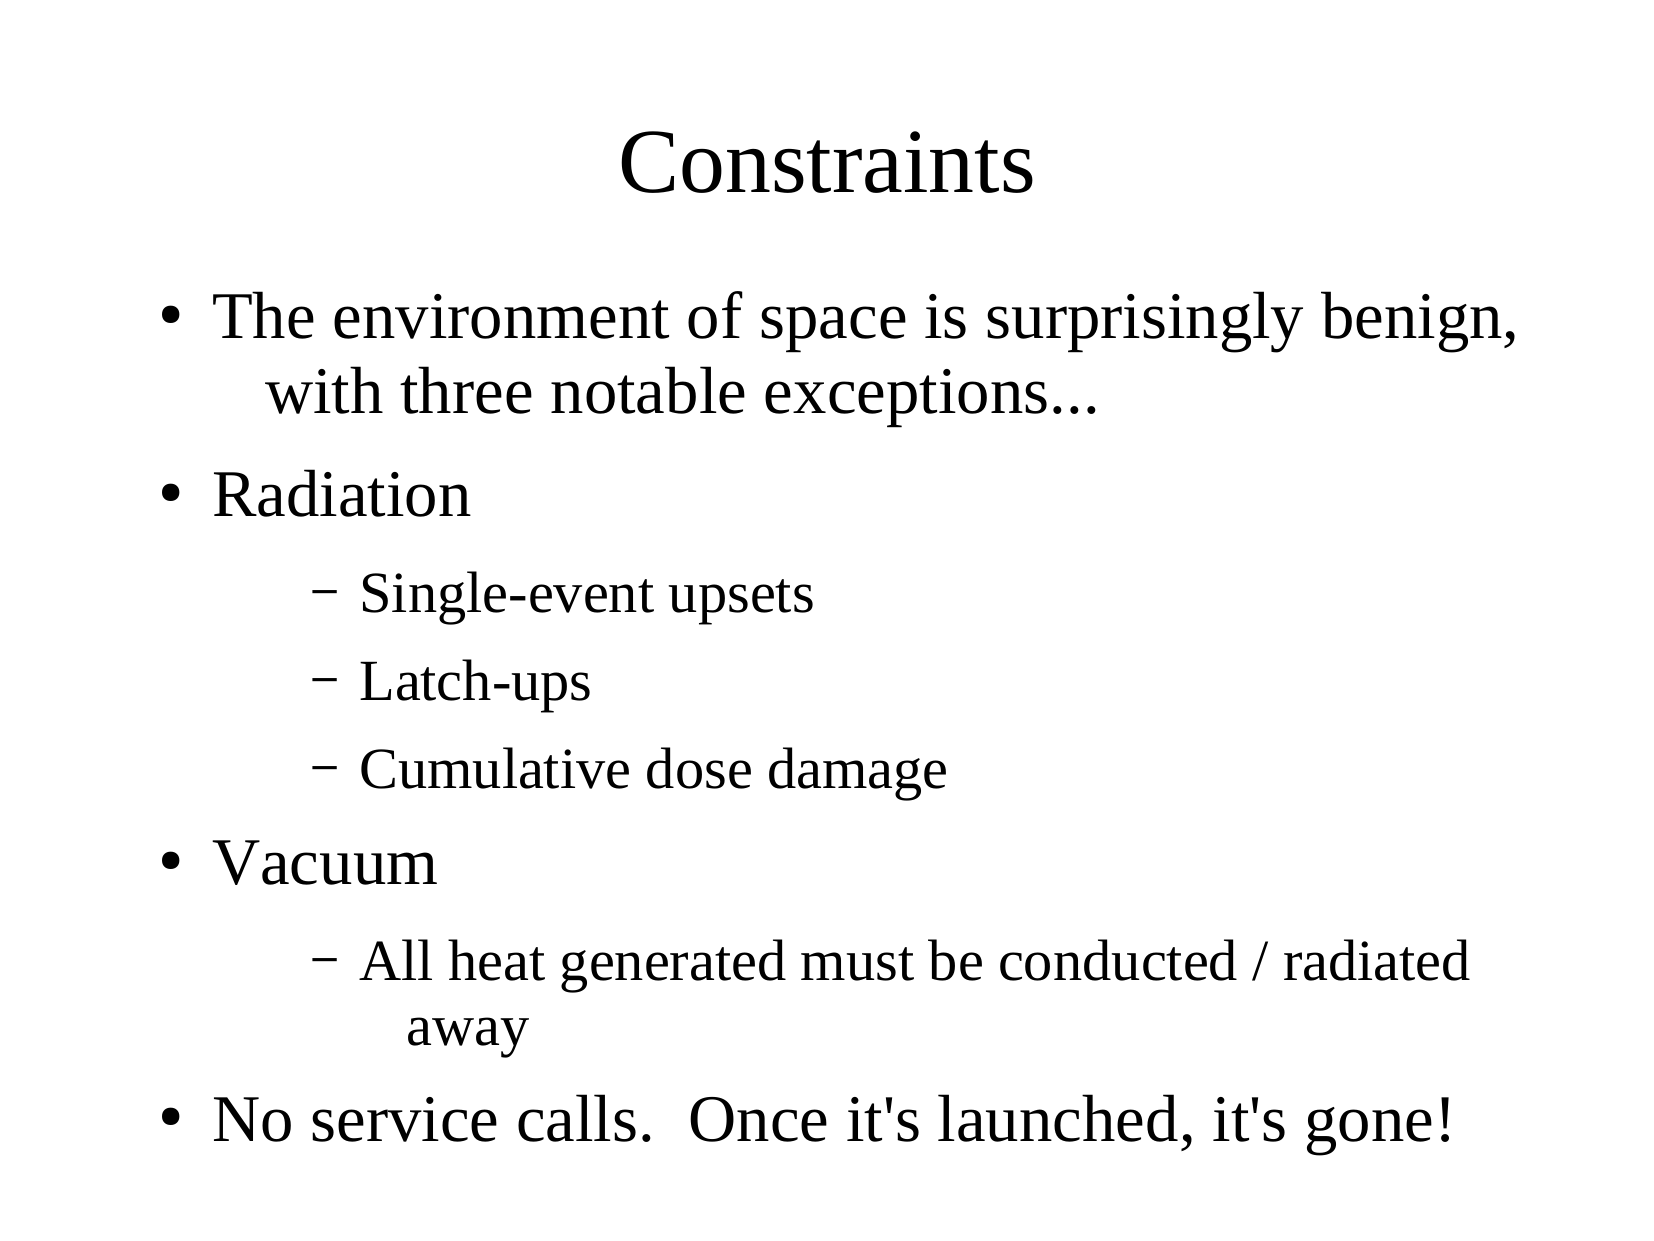

# Constraints
The environment of space is surprisingly benign, with three notable exceptions...
Radiation
Single-event upsets
Latch-ups
Cumulative dose damage
Vacuum
All heat generated must be conducted / radiated away
No service calls. Once it's launched, it's gone!